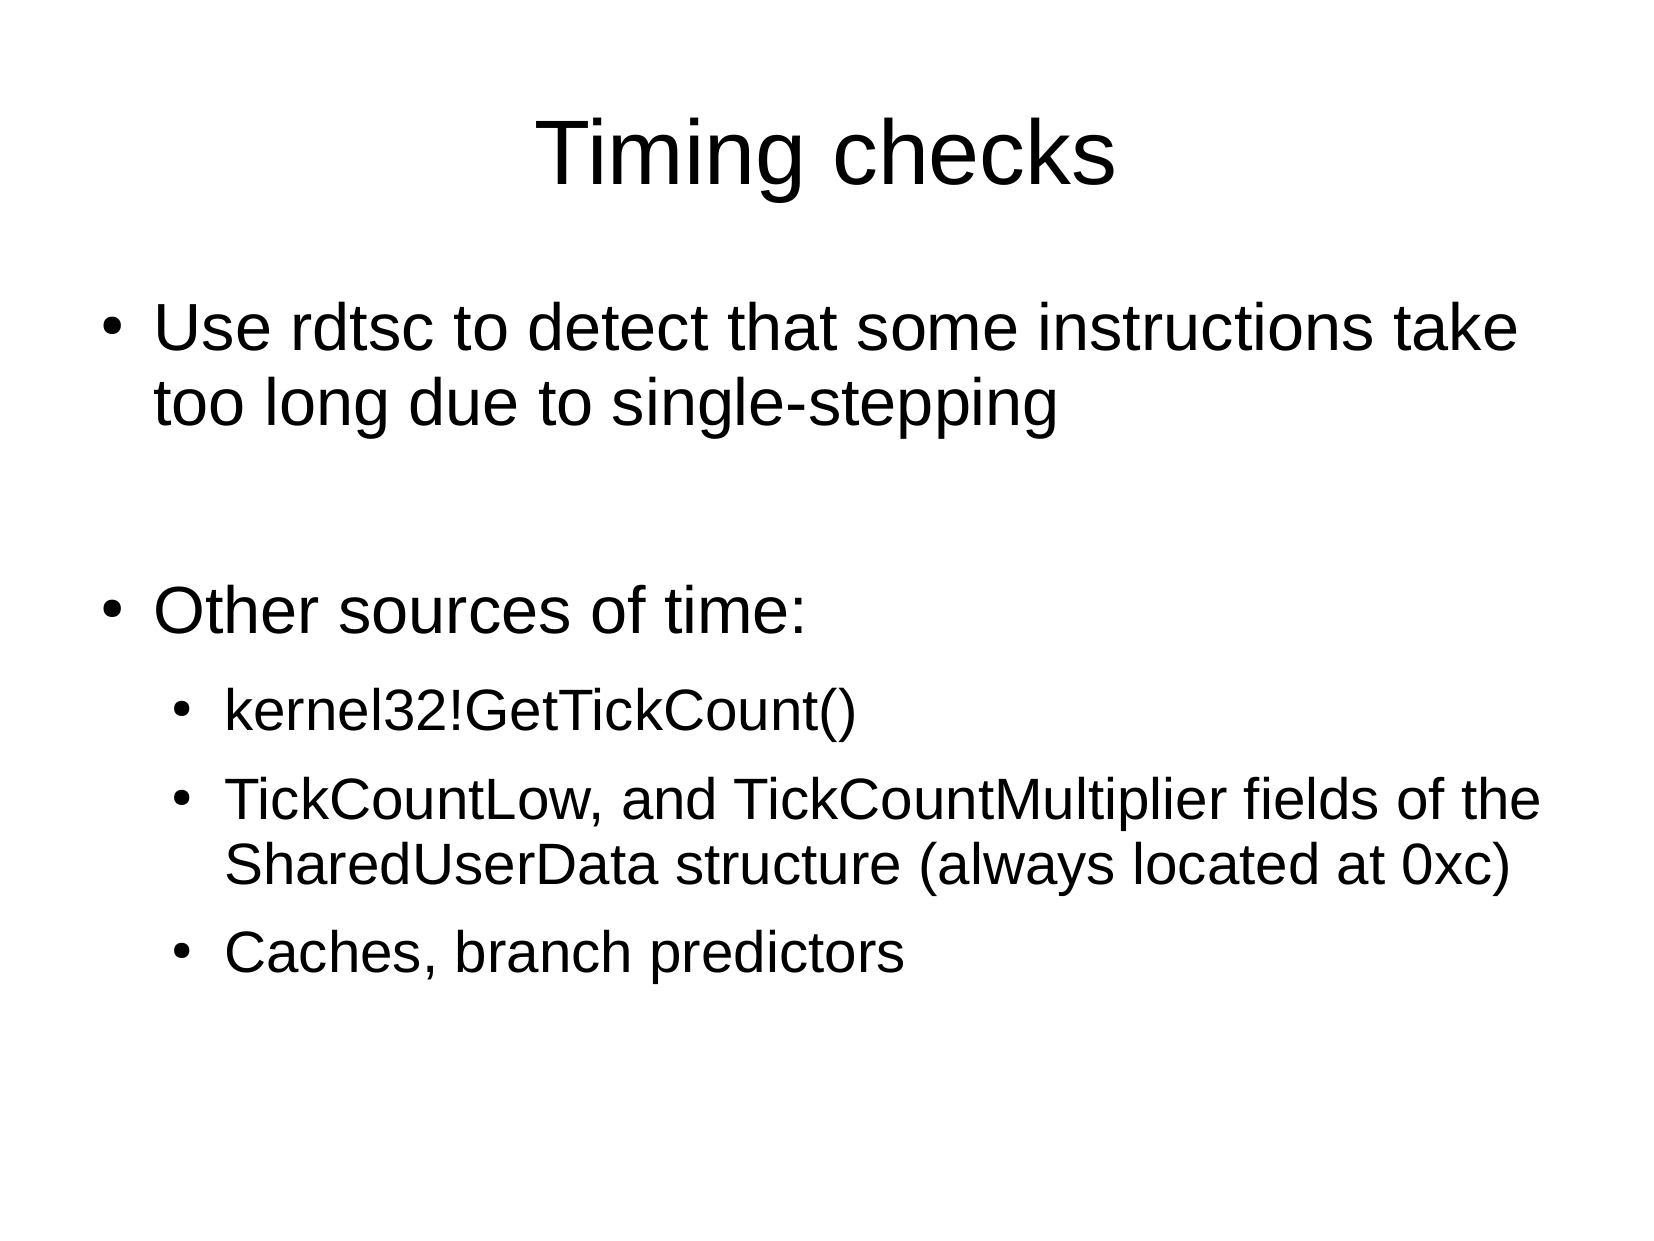

# Timing checks
Use rdtsc to detect that some instructions take too long due to single-stepping
Other sources of time:
kernel32!GetTickCount()
TickCountLow, and TickCountMultiplier fields of the SharedUserData structure (always located at 0xc)
Caches, branch predictors